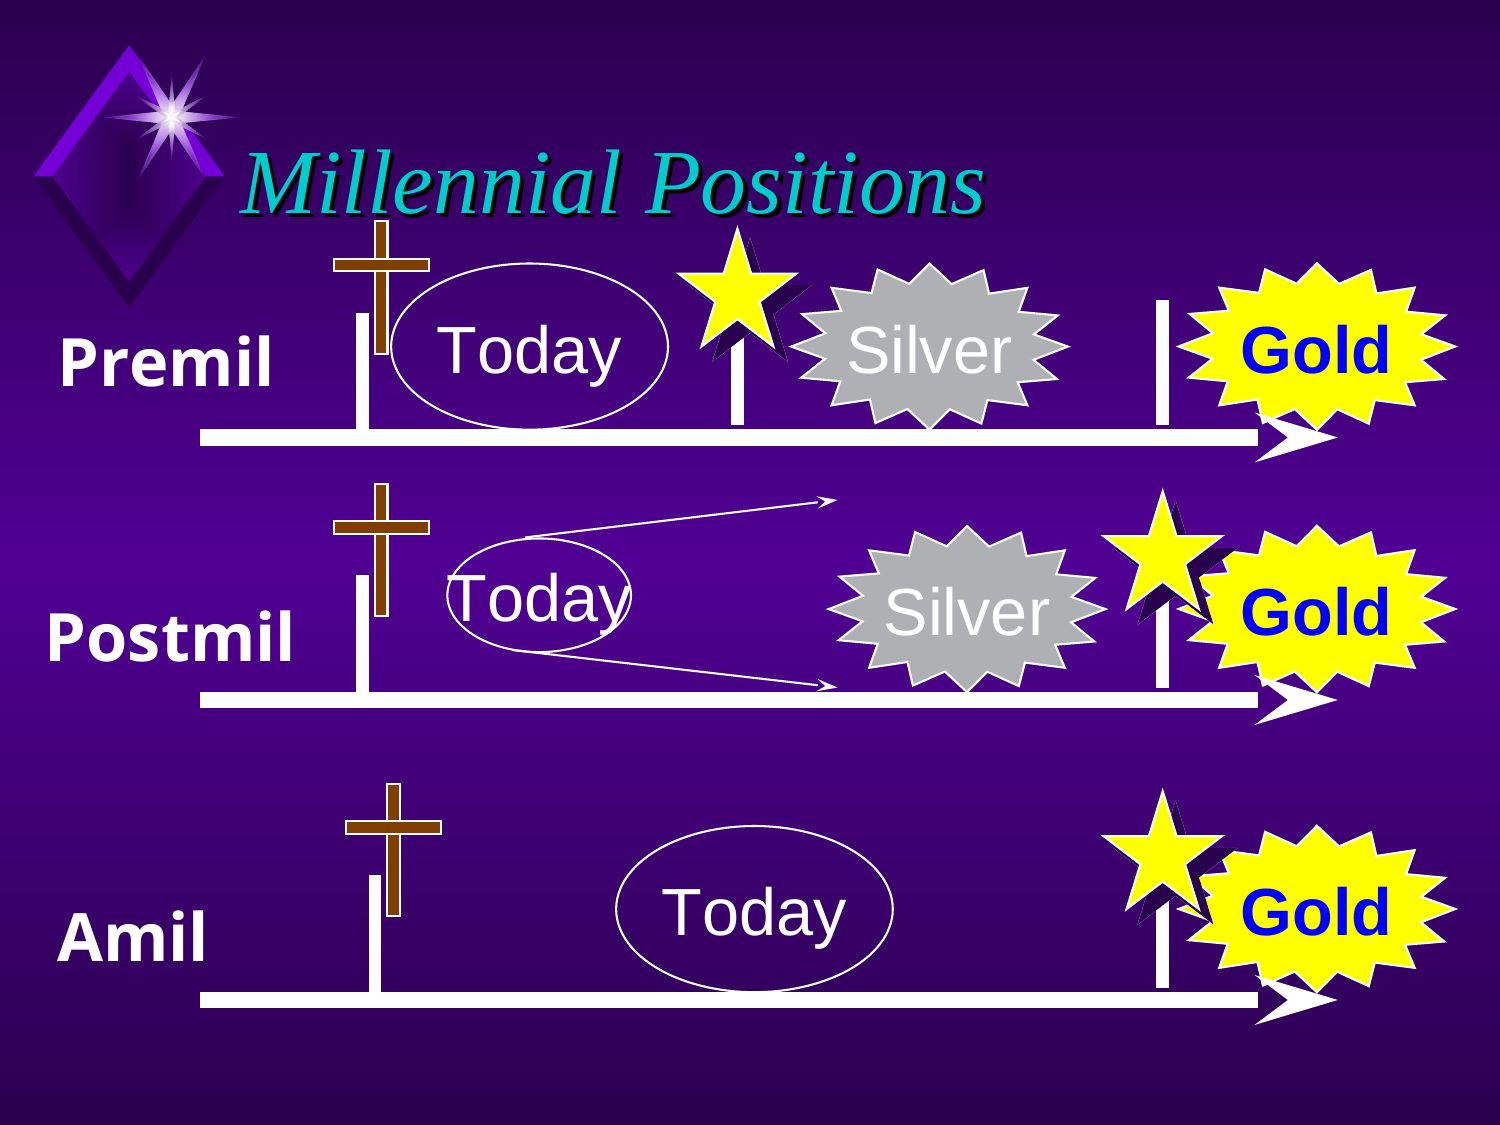

# Millennial Positions
Gold
Today
Silver
 Premil
Gold
Silver
Today
 Postmil
Gold
Today
 Amil